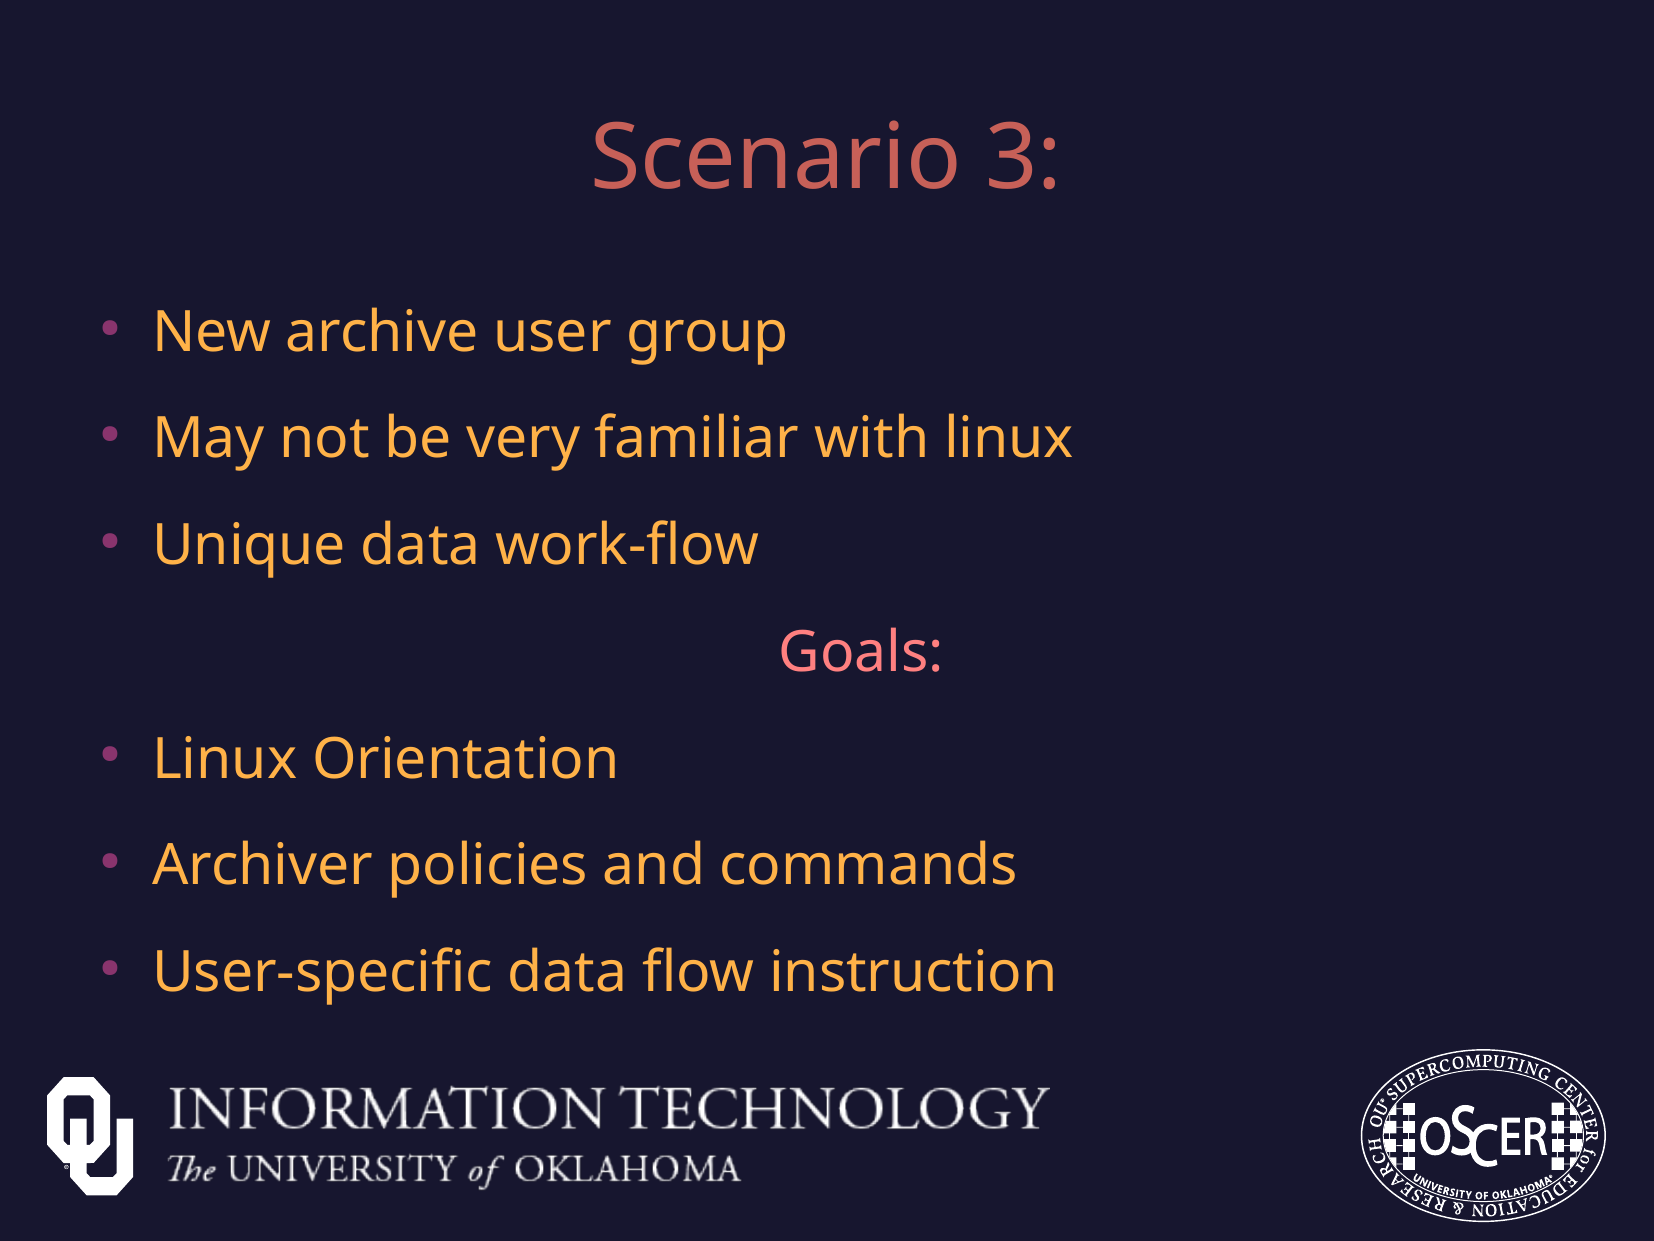

# Scenario 3:
New archive user group
May not be very familiar with linux
Unique data work-flow
Goals:
Linux Orientation
Archiver policies and commands
User-specific data flow instruction